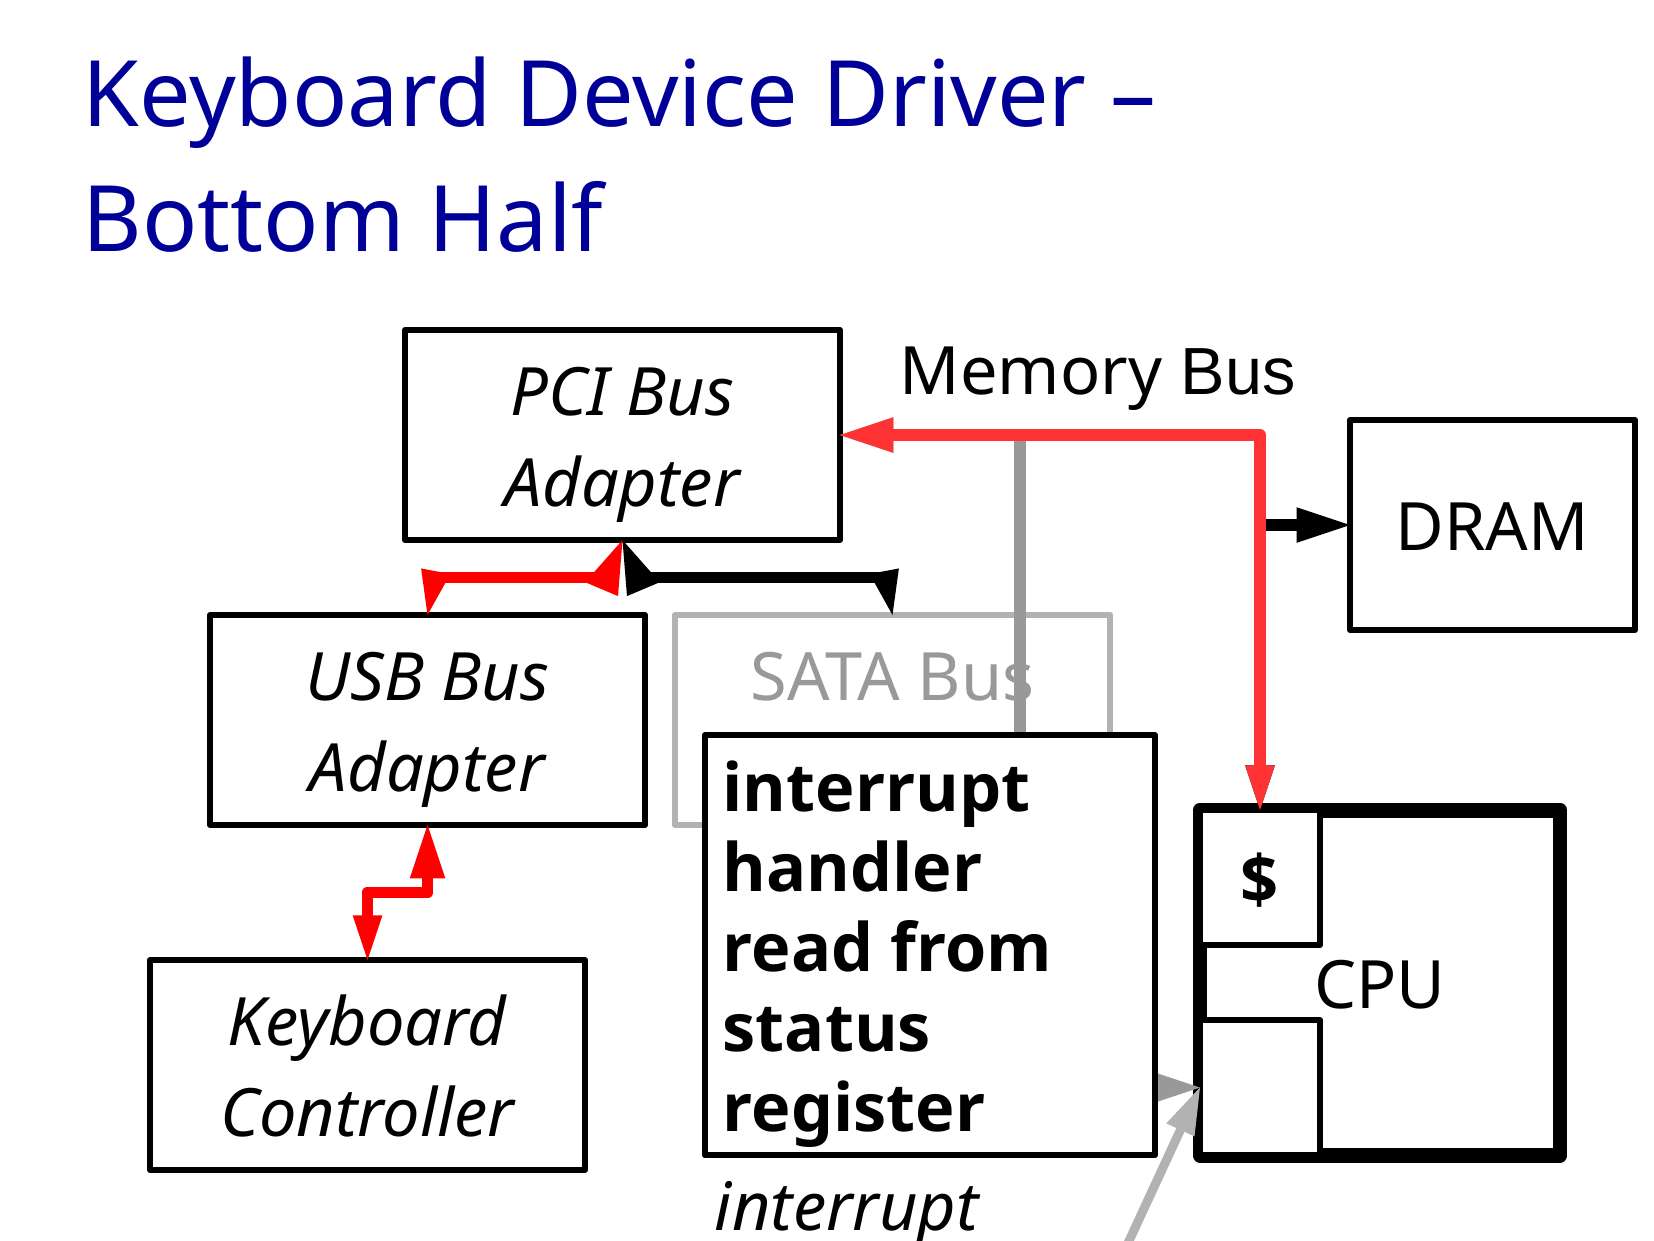

# Keyboard Device Driver – Bottom Half
Memory Bus
PCI Bus
Adapter
DRAM
USB Bus
Adapter
SATA Bus
Adapter
interrupt handler read from status register
CPU
$
Keyboard
Controller
interrupt controller